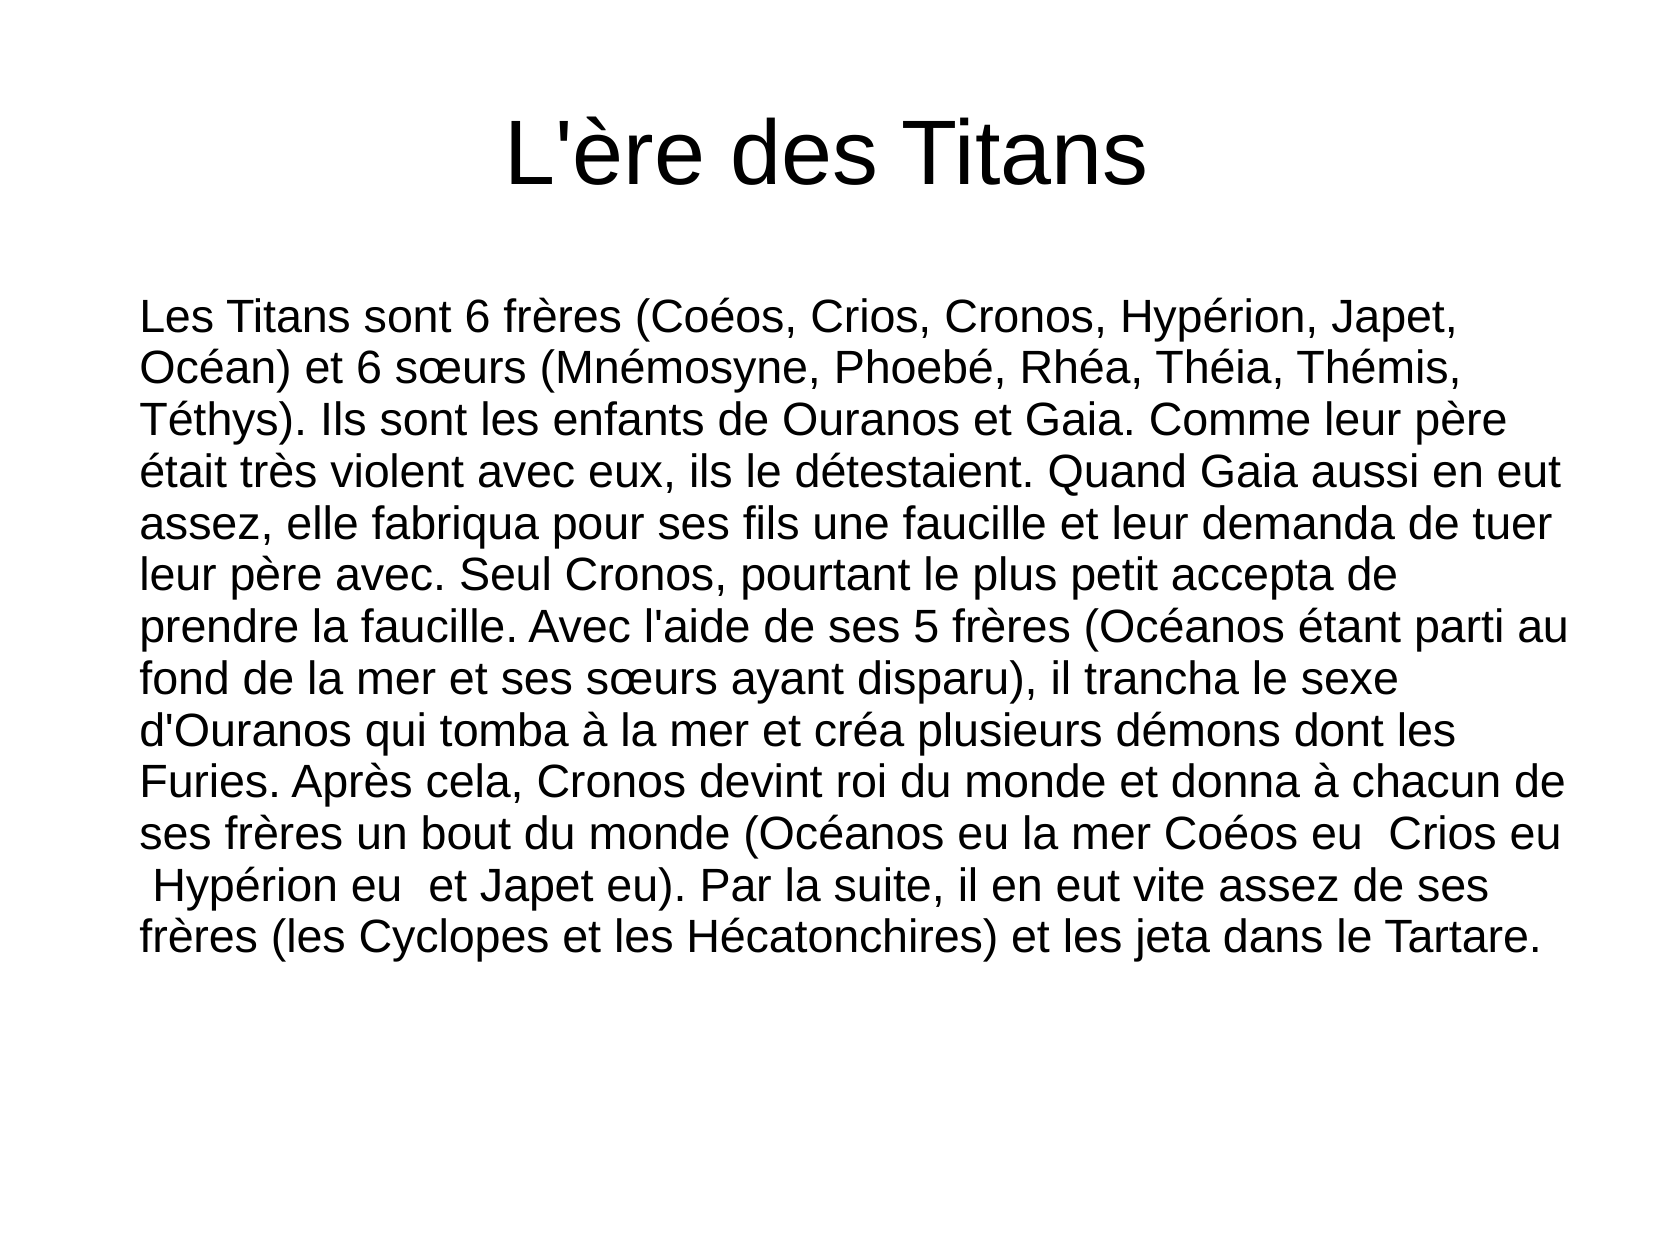

# L'ère des Titans
Les Titans sont 6 frères (Coéos, Crios, Cronos, Hypérion, Japet, Océan) et 6 sœurs (Mnémosyne, Phoebé, Rhéa, Théia, Thémis, Téthys). Ils sont les enfants de Ouranos et Gaia. Comme leur père était très violent avec eux, ils le détestaient. Quand Gaia aussi en eut assez, elle fabriqua pour ses fils une faucille et leur demanda de tuer leur père avec. Seul Cronos, pourtant le plus petit accepta de prendre la faucille. Avec l'aide de ses 5 frères (Océanos étant parti au fond de la mer et ses sœurs ayant disparu), il trancha le sexe d'Ouranos qui tomba à la mer et créa plusieurs démons dont les Furies. Après cela, Cronos devint roi du monde et donna à chacun de ses frères un bout du monde (Océanos eu la mer Coéos eu Crios eu Hypérion eu et Japet eu). Par la suite, il en eut vite assez de ses frères (les Cyclopes et les Hécatonchires) et les jeta dans le Tartare.